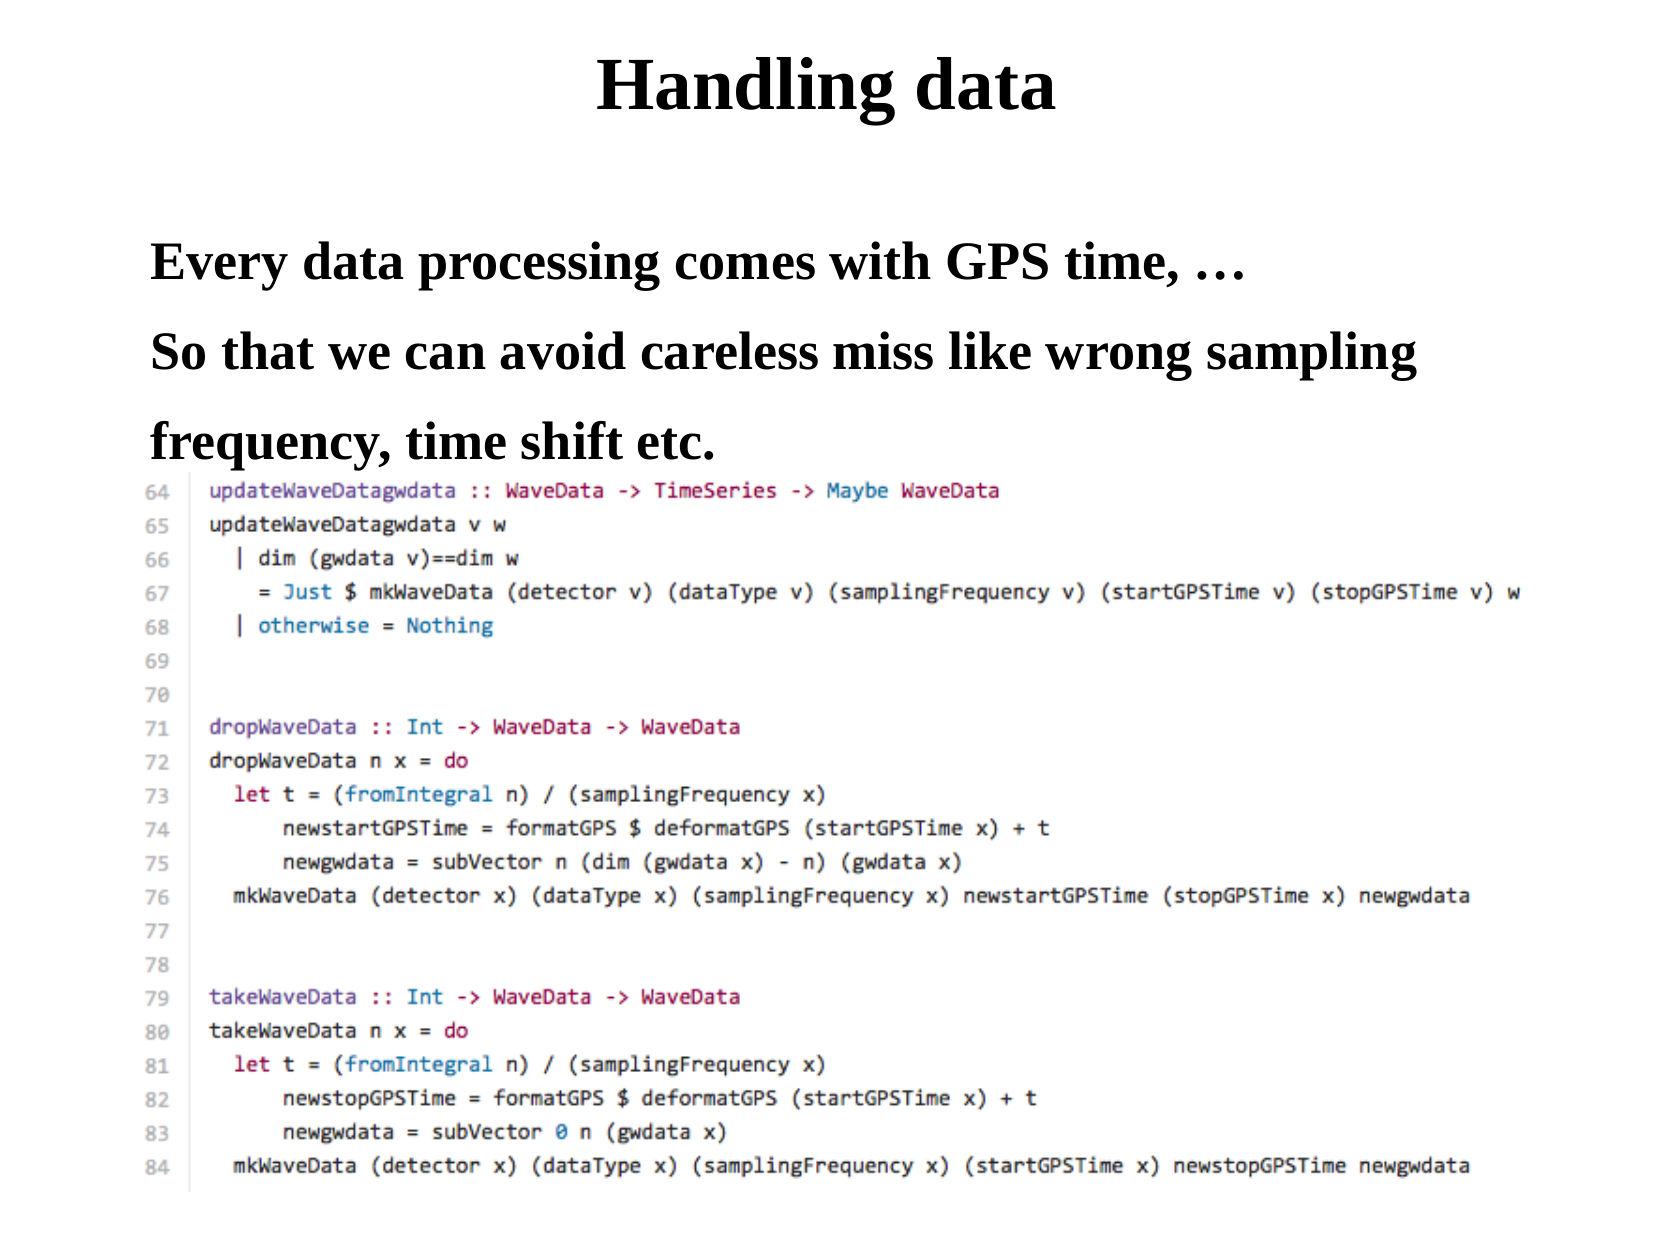

# Handling data
Every data processing comes with GPS time, …
So that we can avoid careless miss like wrong sampling frequency, time shift etc.